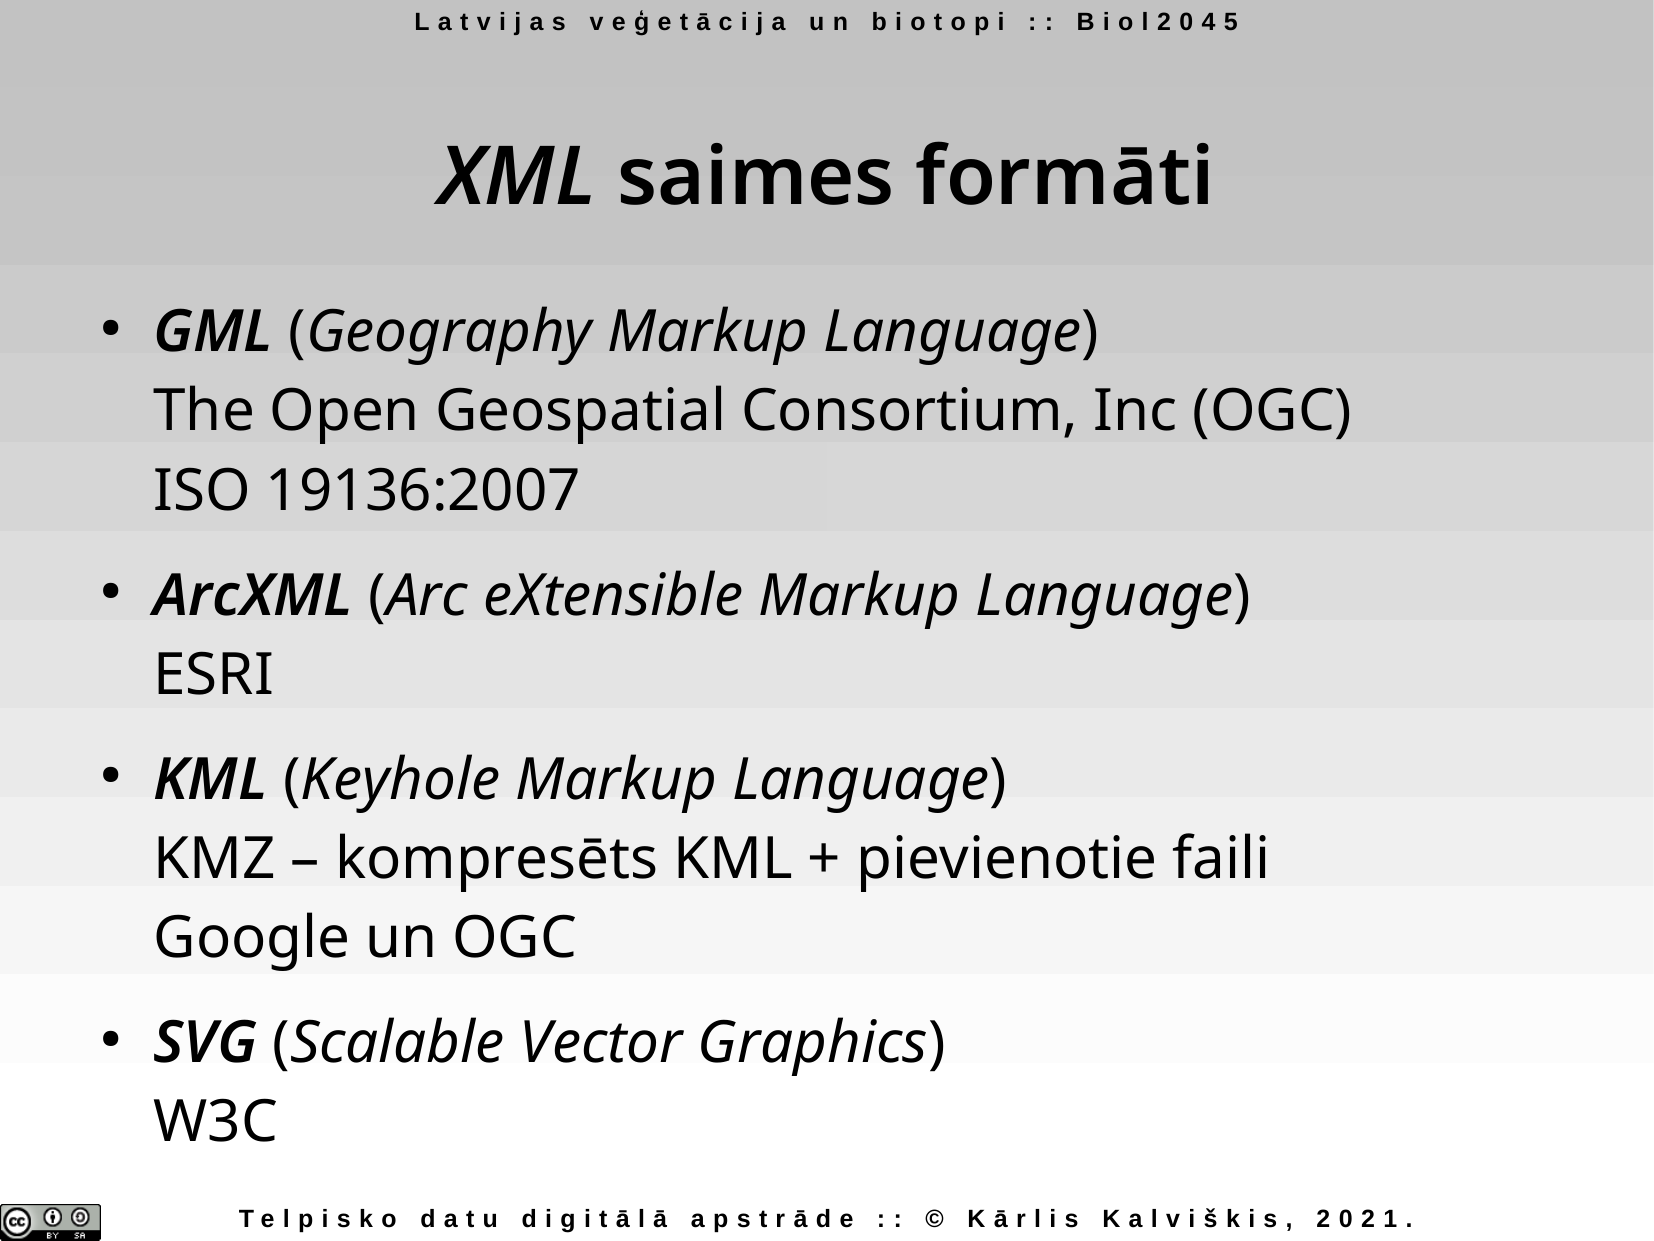

# XML saimes formāti
GML (Geography Markup Language)
The Open Geospatial Consortium, Inc (OGC)
ISO 19136:2007
ArcXML (Arc eXtensible Markup Language)
ESRI
KML (Keyhole Markup Language)
KMZ – kompresēts KML + pievienotie faili
Google un OGC
SVG (Scalable Vector Graphics)
W3C